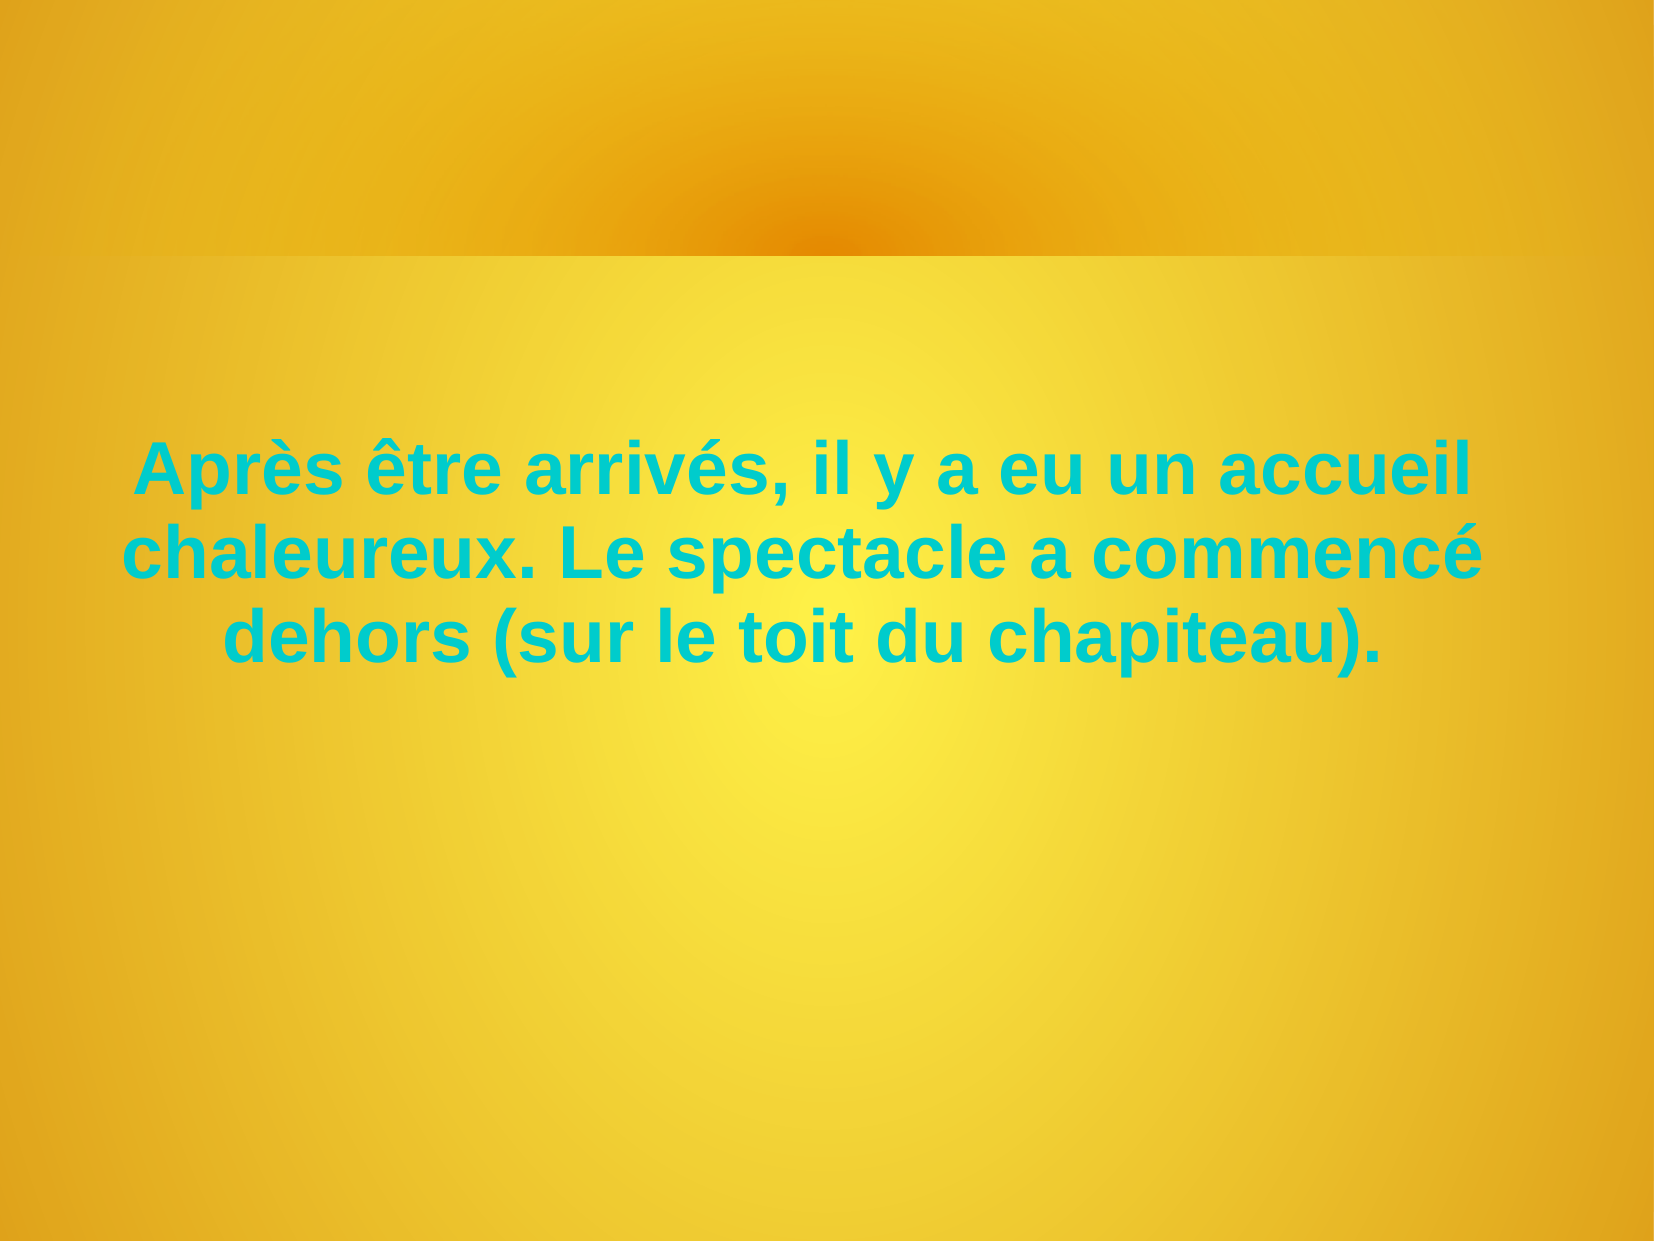

# Après être arrivés, il y a eu un accueil chaleureux. Le spectacle a commencé dehors (sur le toit du chapiteau).